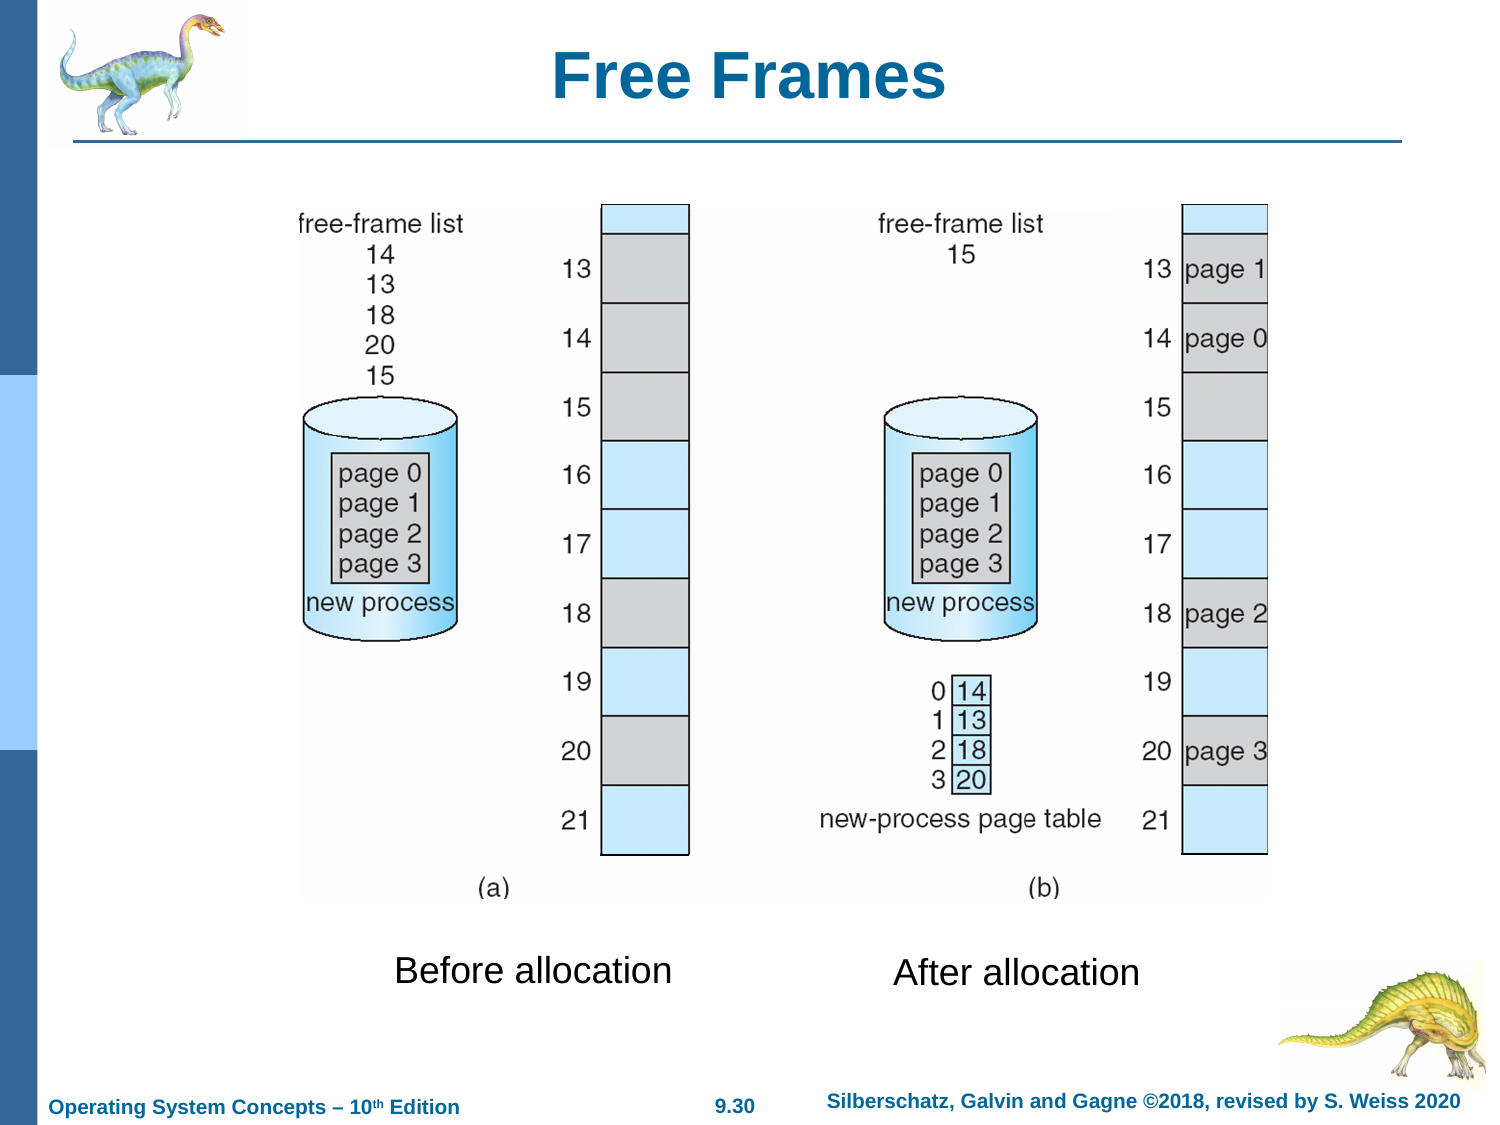

# Free Frames
Before allocation
After allocation